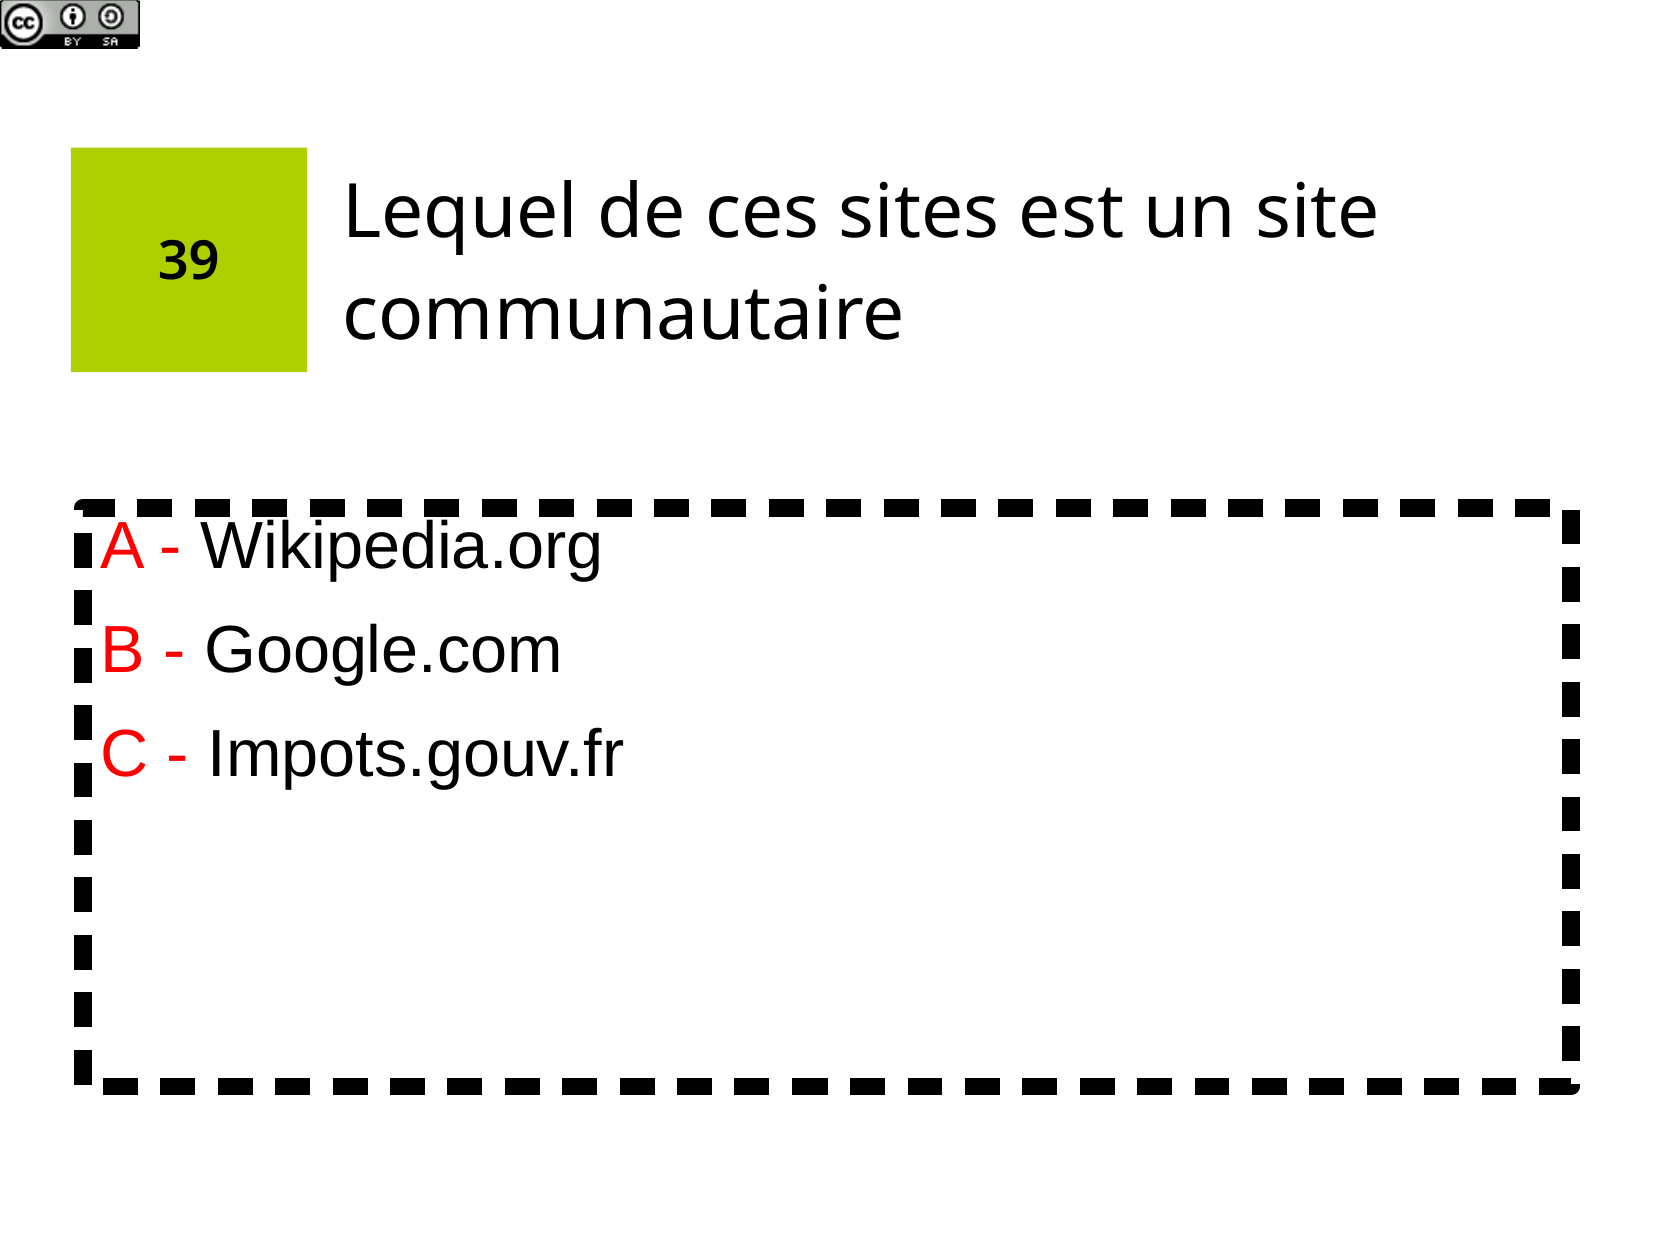

# Lequel de ces sites est un site communautaire
39
Wikipedia.org
Google.com
Impots.gouv.fr